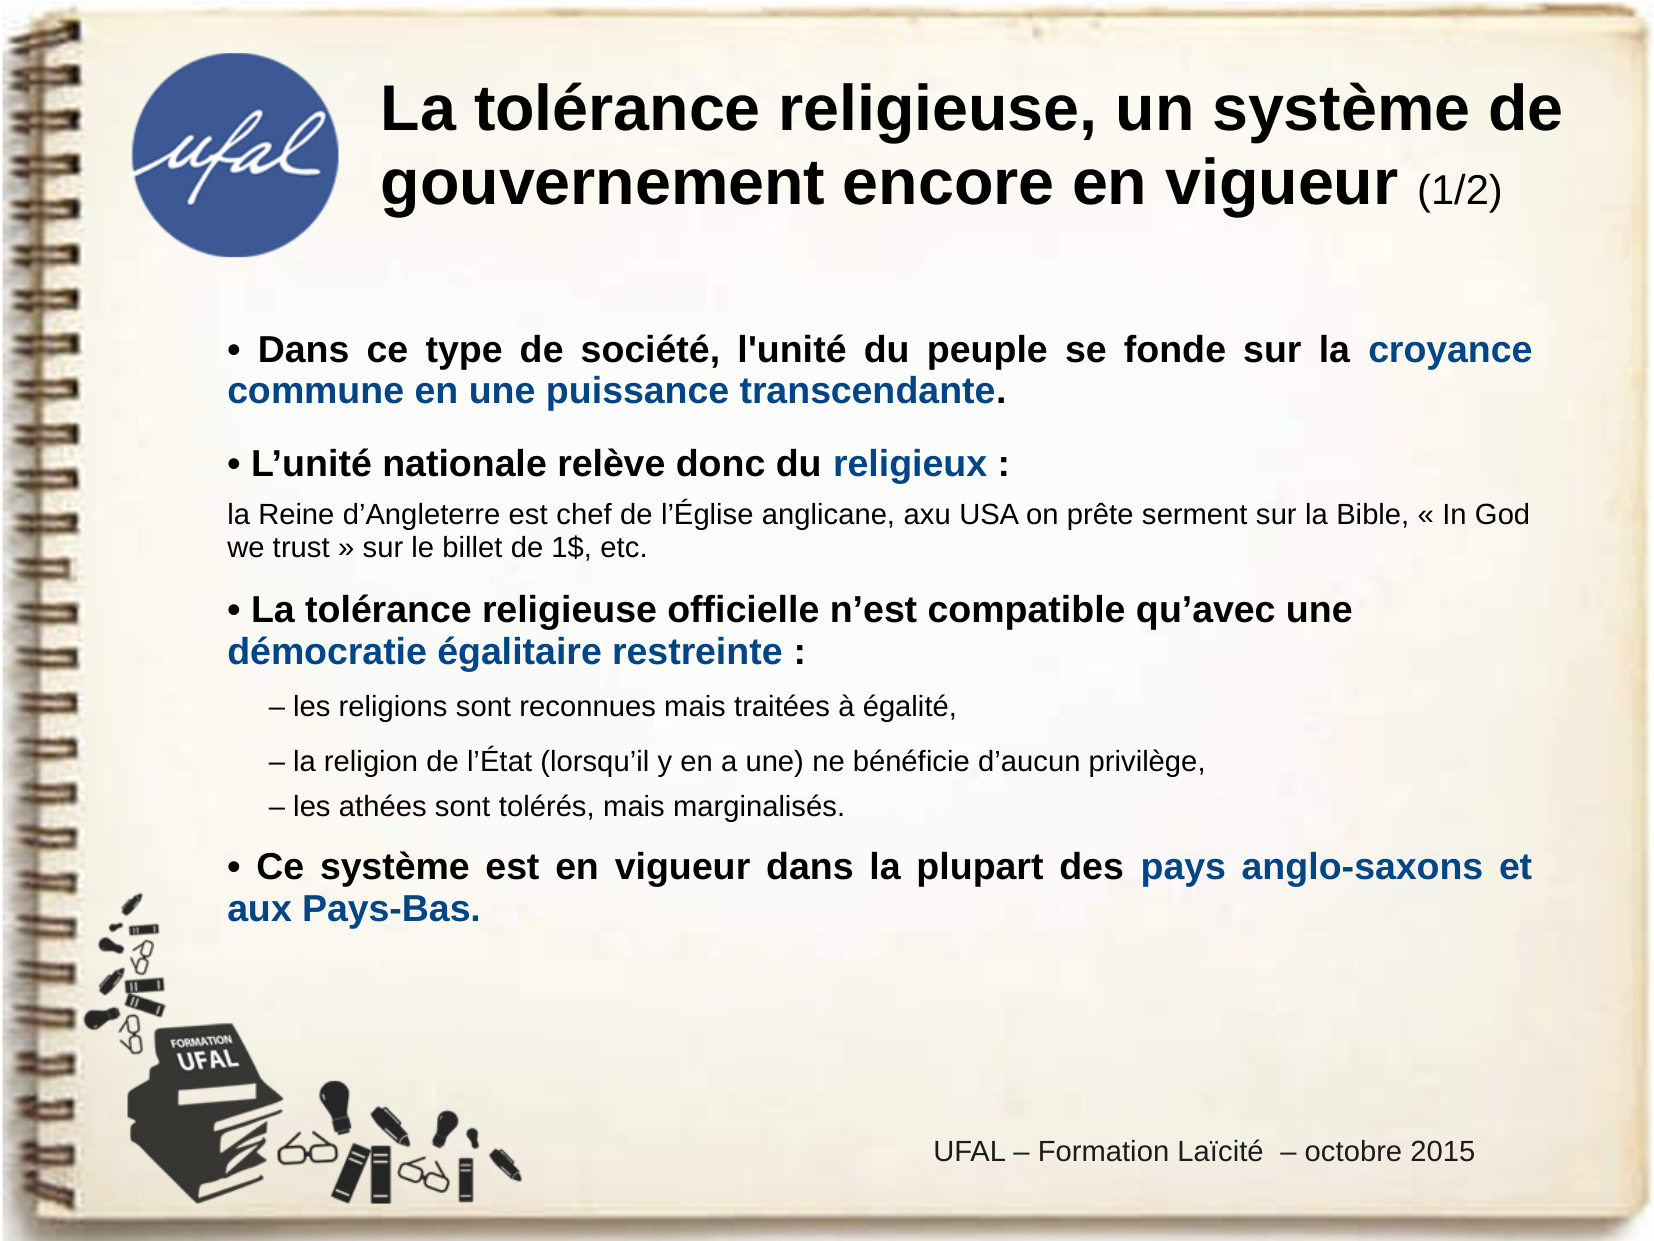

La tolérance religieuse, un système de gouvernement encore en vigueur (1/2)
• Dans ce type de société, l'unité du peuple se fonde sur la croyance commune en une puissance transcendante.
• L’unité nationale relève donc du religieux :
la Reine d’Angleterre est chef de l’Église anglicane, axu USA on prête serment sur la Bible, « In God we trust » sur le billet de 1$, etc.
• La tolérance religieuse officielle n’est compatible qu’avec une démocratie égalitaire restreinte :
– les religions sont reconnues mais traitées à égalité,
– la religion de l’État (lorsqu’il y en a une) ne bénéficie d’aucun privilège,
– les athées sont tolérés, mais marginalisés.
• Ce système est en vigueur dans la plupart des pays anglo-saxons et aux Pays-Bas.
UFAL – Formation Laïcité – octobre 2015